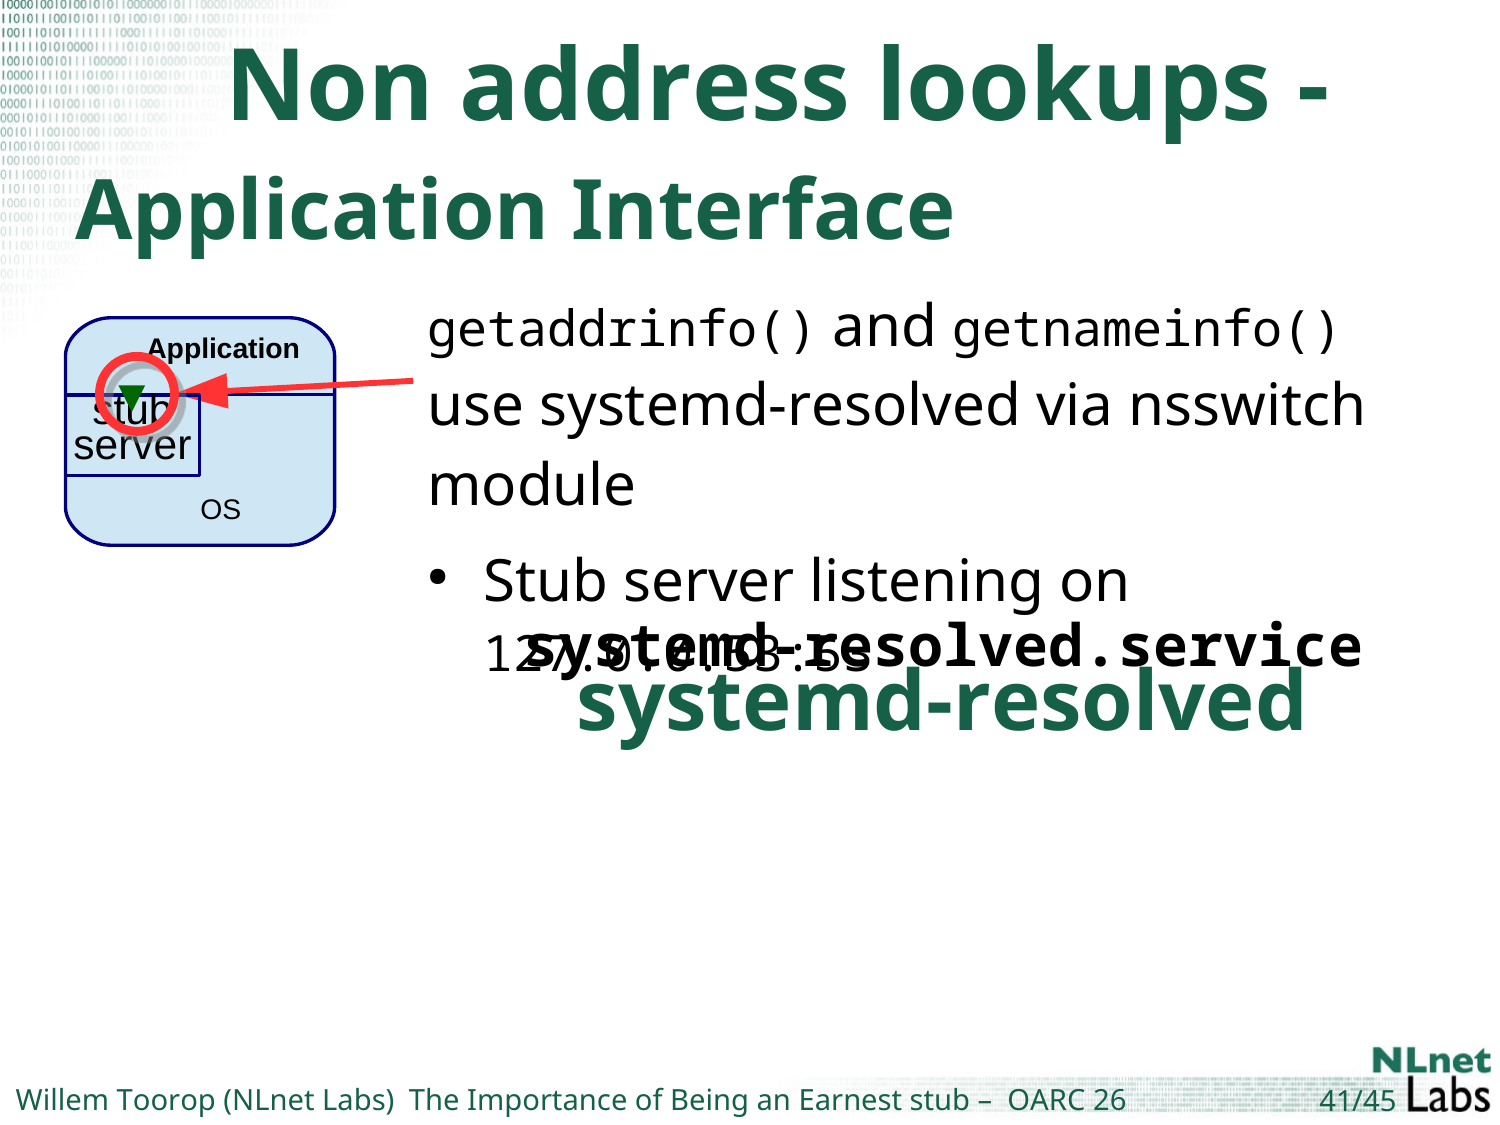

# Non address lookups - Application Interface
getaddrinfo() and getnameinfo()
use systemd-resolved via nsswitch module
Stub server listening on 127.0.0.53:53
Application
stub
server
OS
systemd-resolved.service
systemd-resolved